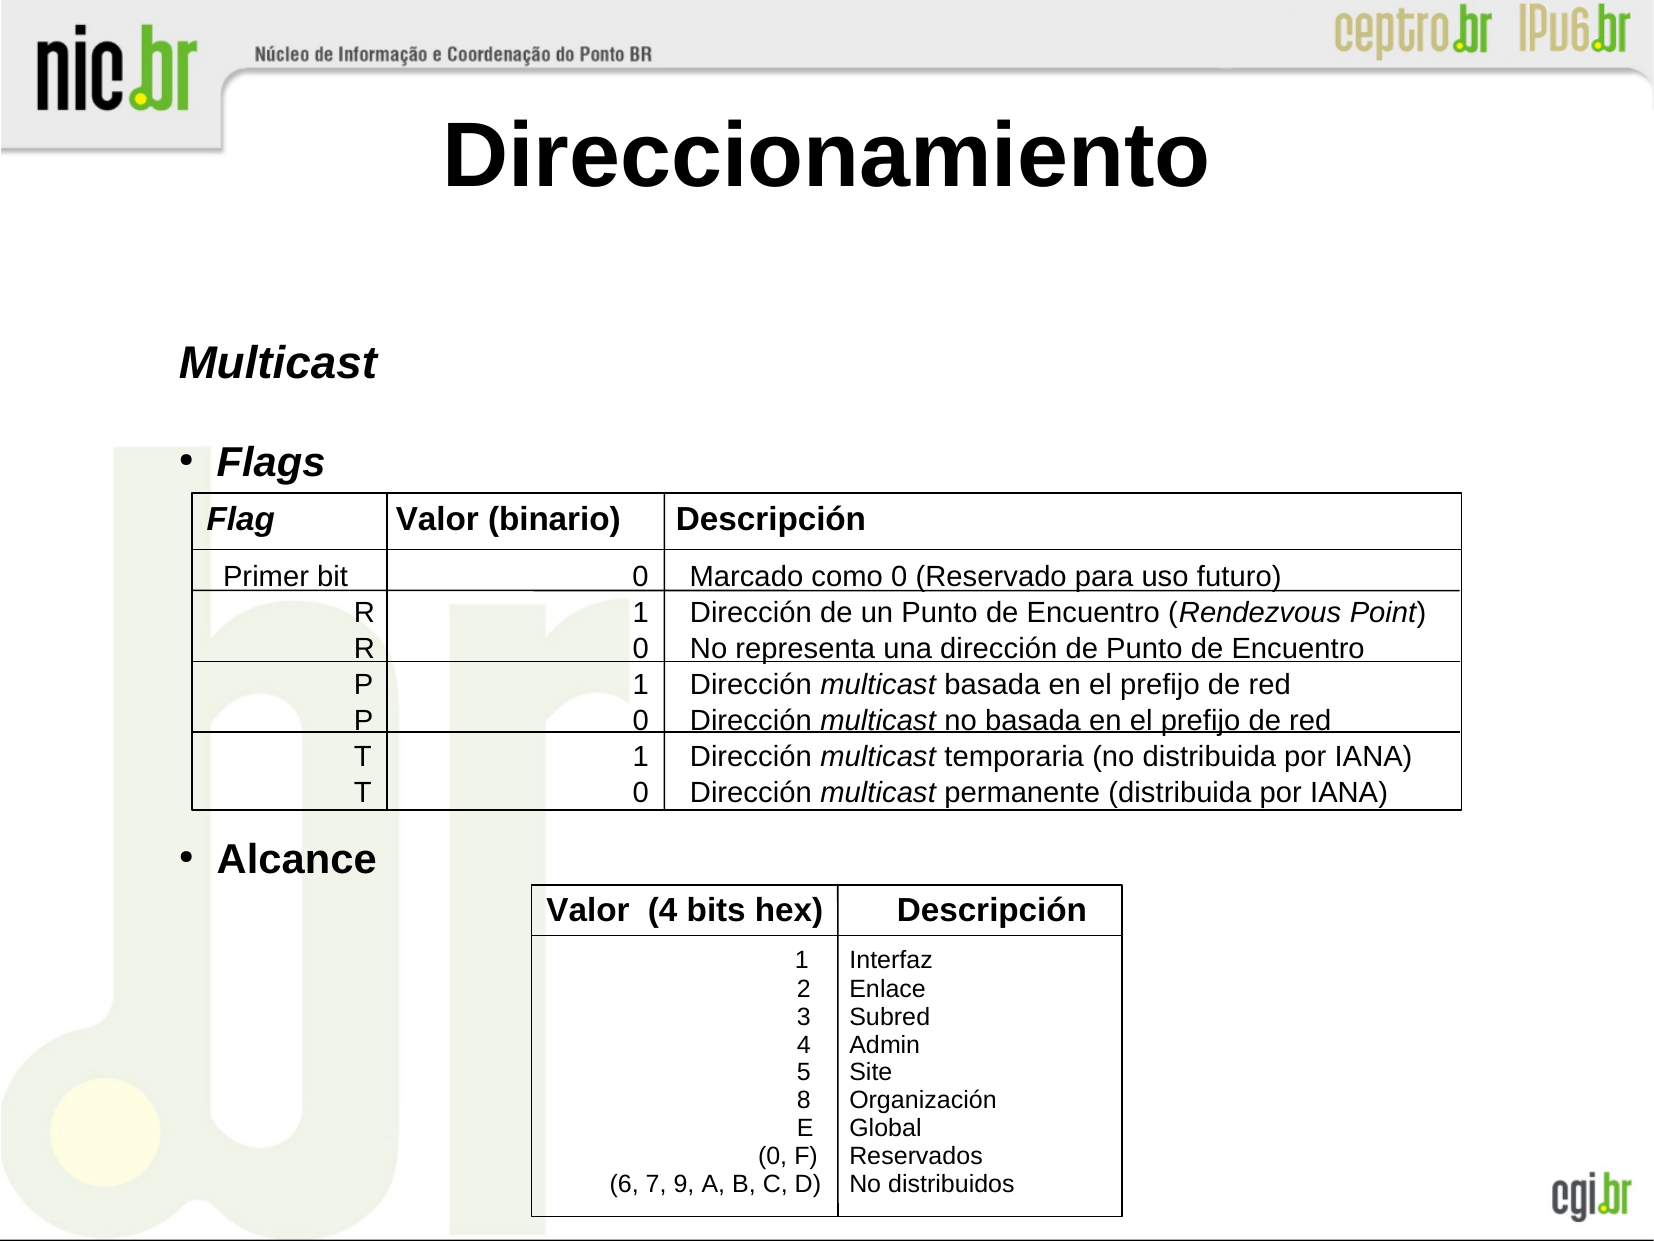

Direccionamiento
Multicast
 Flags
 Alcance
Flag		 Valor (binario) Descripción
 Primer bit 0 Marcado como 0 (Reservado para uso futuro)‏
	 	R 		 	 1 Dirección de un Punto de Encuentro (Rendezvous Point)
		R			 0 No representa una dirección de Punto de Encuentro
		P			 1 Dirección multicast basada en el prefijo de red
		P			 0 Dirección multicast no basada en el prefijo de red
		T			 1 Dirección multicast temporaria (no distribuida por IANA)‏
		T			 0 Dirección multicast permanente (distribuida por IANA)‏
Valor (4 bits hex) Descripción
			 1	 Interfaz
			 2	 Enlace
			 3	 Subred
			 4	 Admin
		 	 5	 Site
			 8	 Organización
			 E	 Global
		 (0, F)	 Reservados
 (6, 7, 9, A, B, C, D)	 No distribuidos